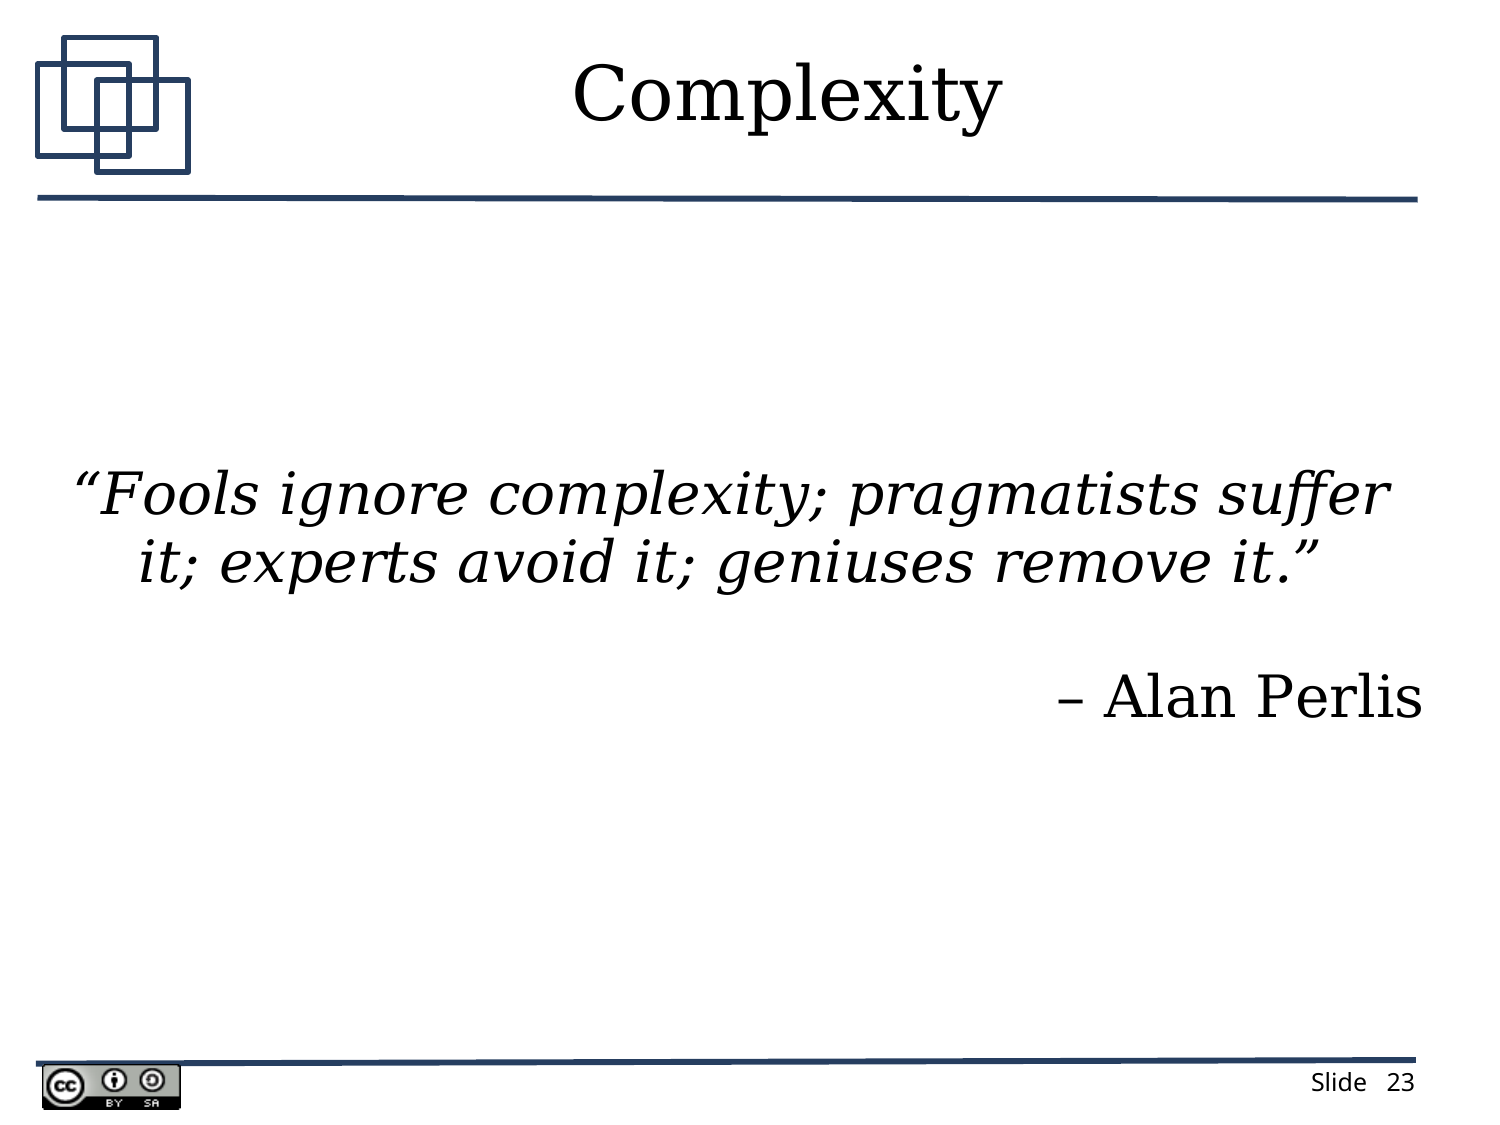

# Complexity
“Fools ignore complexity; pragmatists suffer it; experts avoid it; geniuses remove it.”
– Alan Perlis